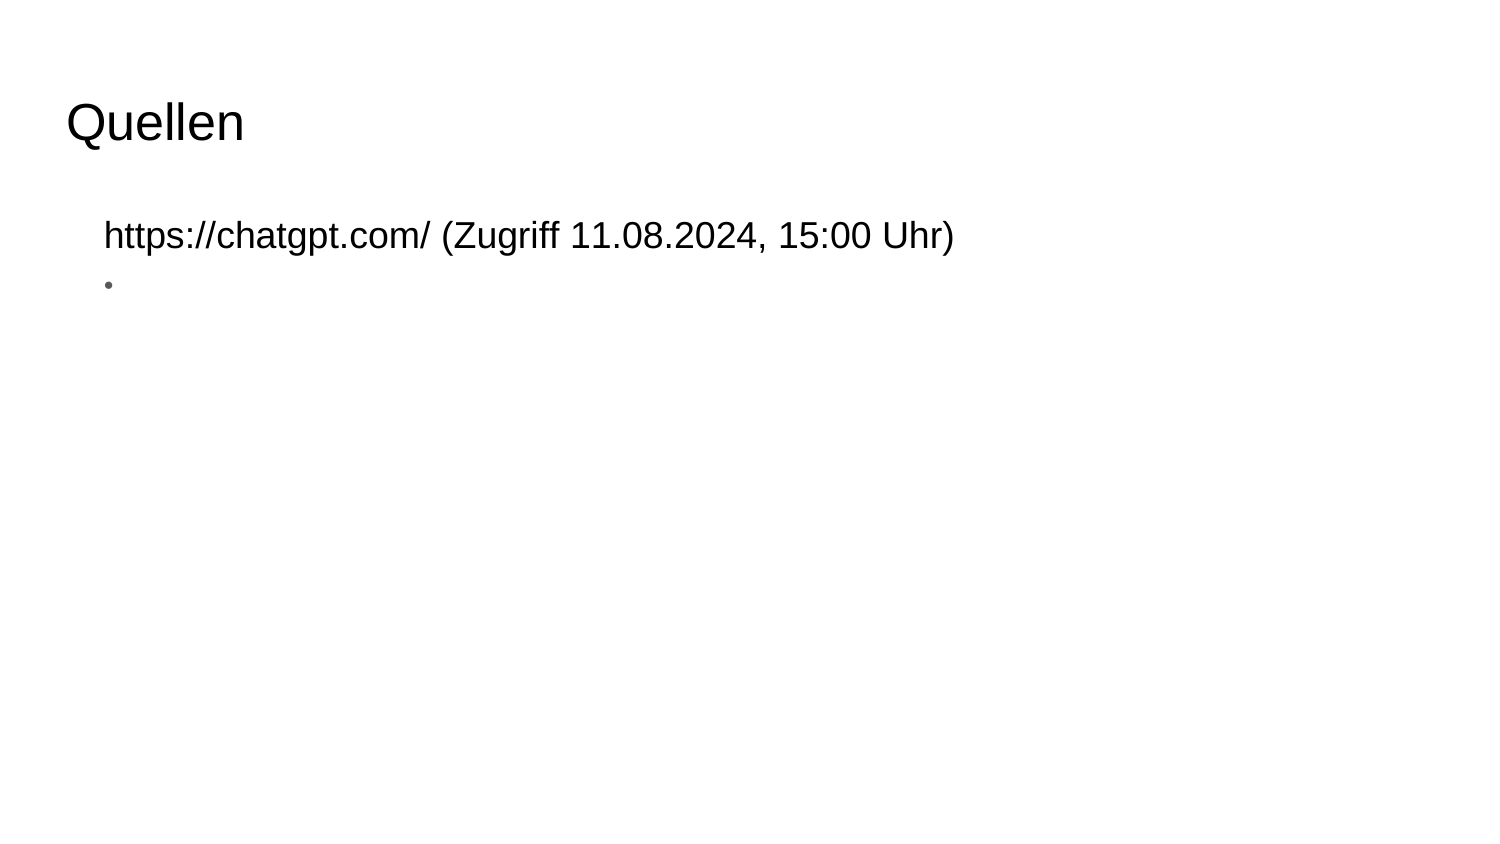

# Quellen
https://chatgpt.com/ (Zugriff 11.08.2024, 15:00 Uhr)